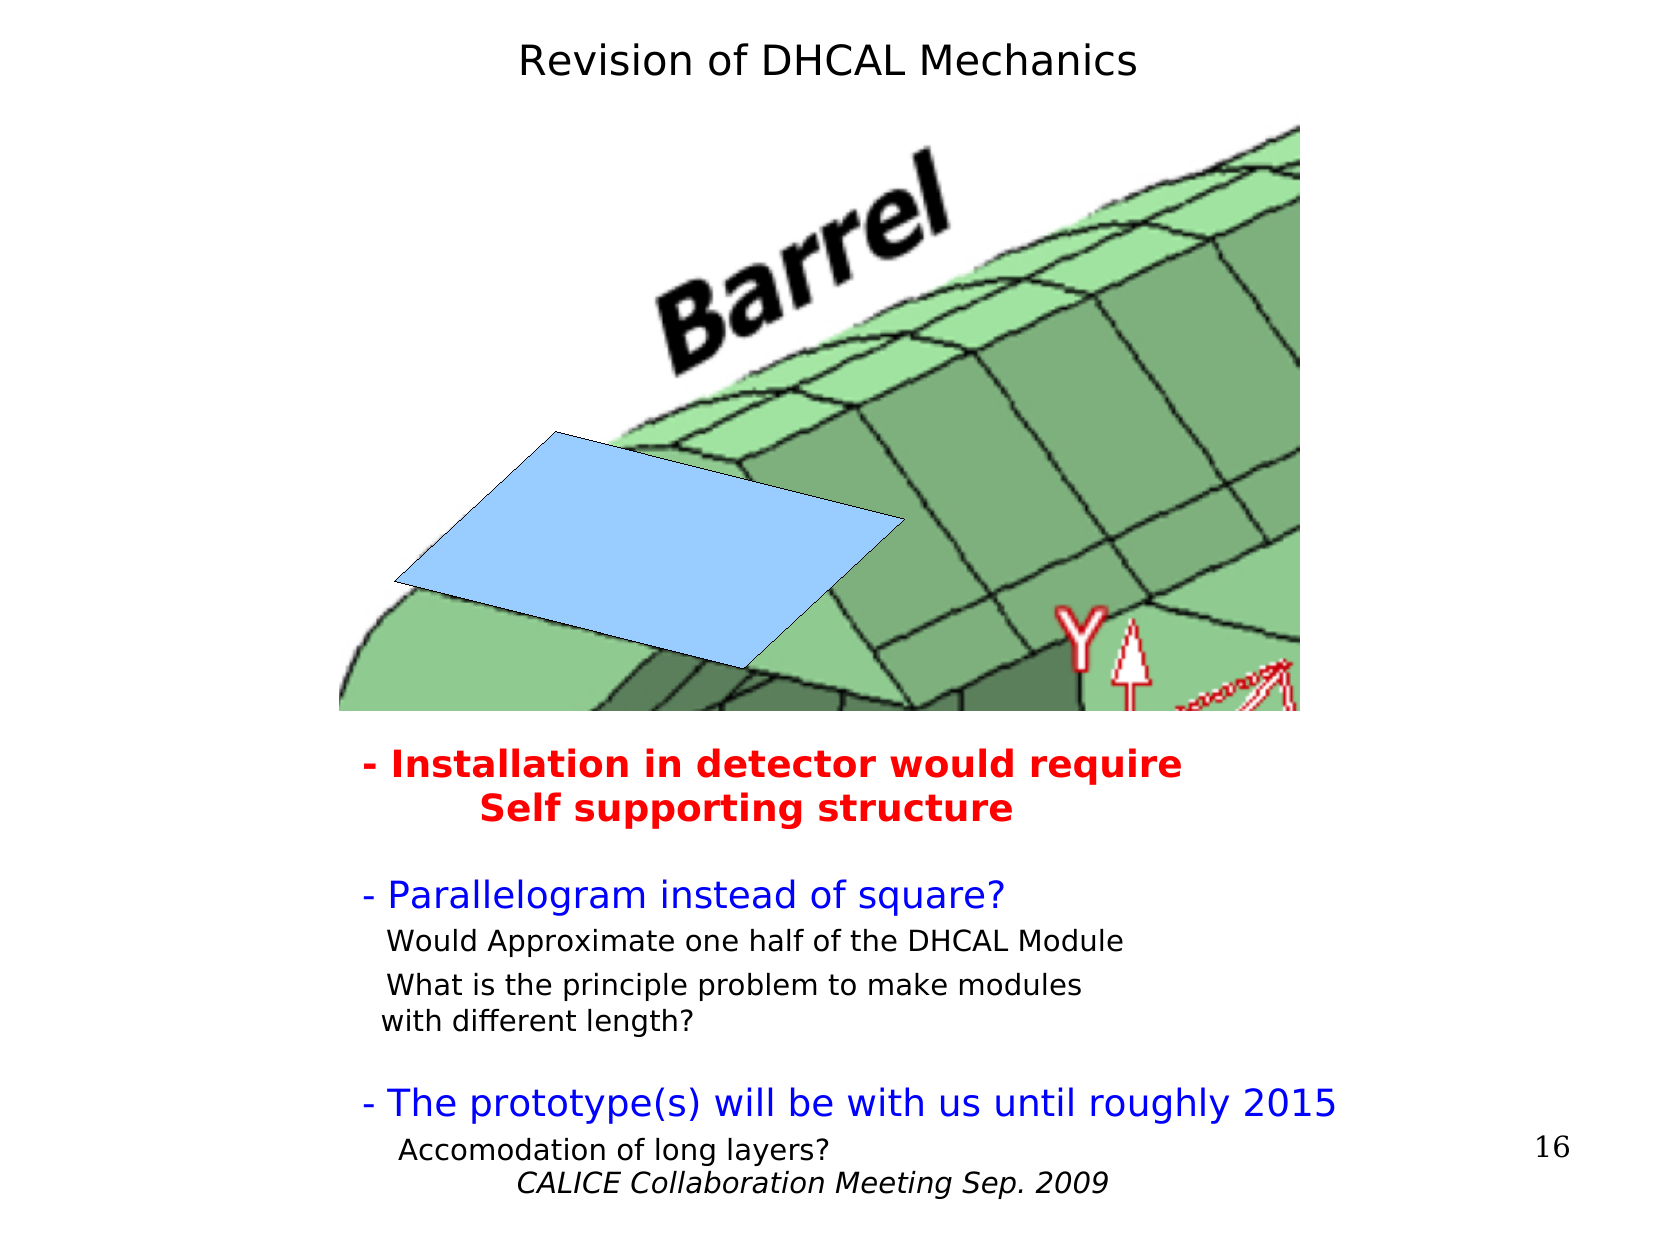

Revision of DHCAL Mechanics
- Installation in detector would require
 Self supporting structure
- Parallelogram instead of square?
 Would Approximate one half of the DHCAL Module
 What is the principle problem to make modules
 with different length?
- The prototype(s) will be with us until roughly 2015
 Accomodation of long layers?
16